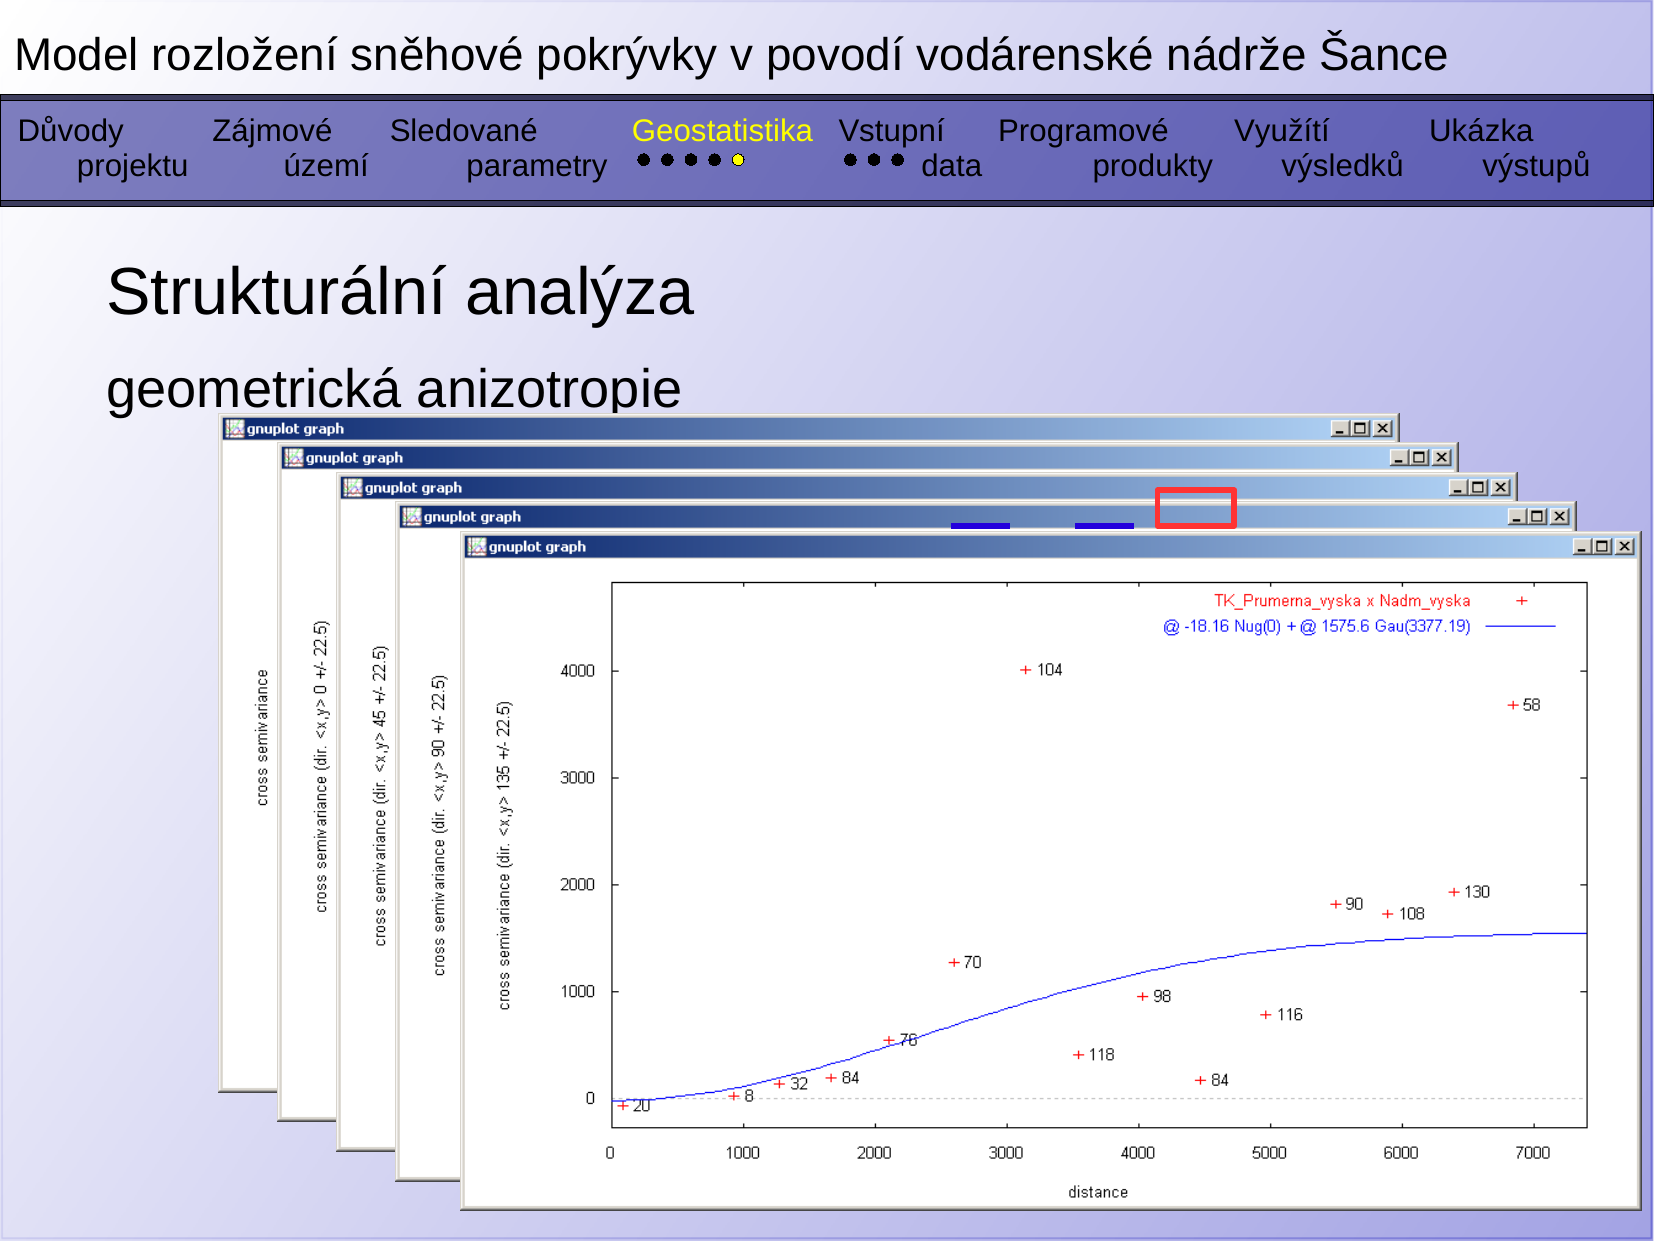

Model rozložení sněhové pokrývky v povodí vodárenské nádrže Šance
Důvody
Zájmové
Sledované
Geostatistika
Vstupní
Programové
Využítí
Ukázka výstupů
projektu
území
parametry
data
produkty
výsledků
# Strukturální analýza
geometrická anizotropie